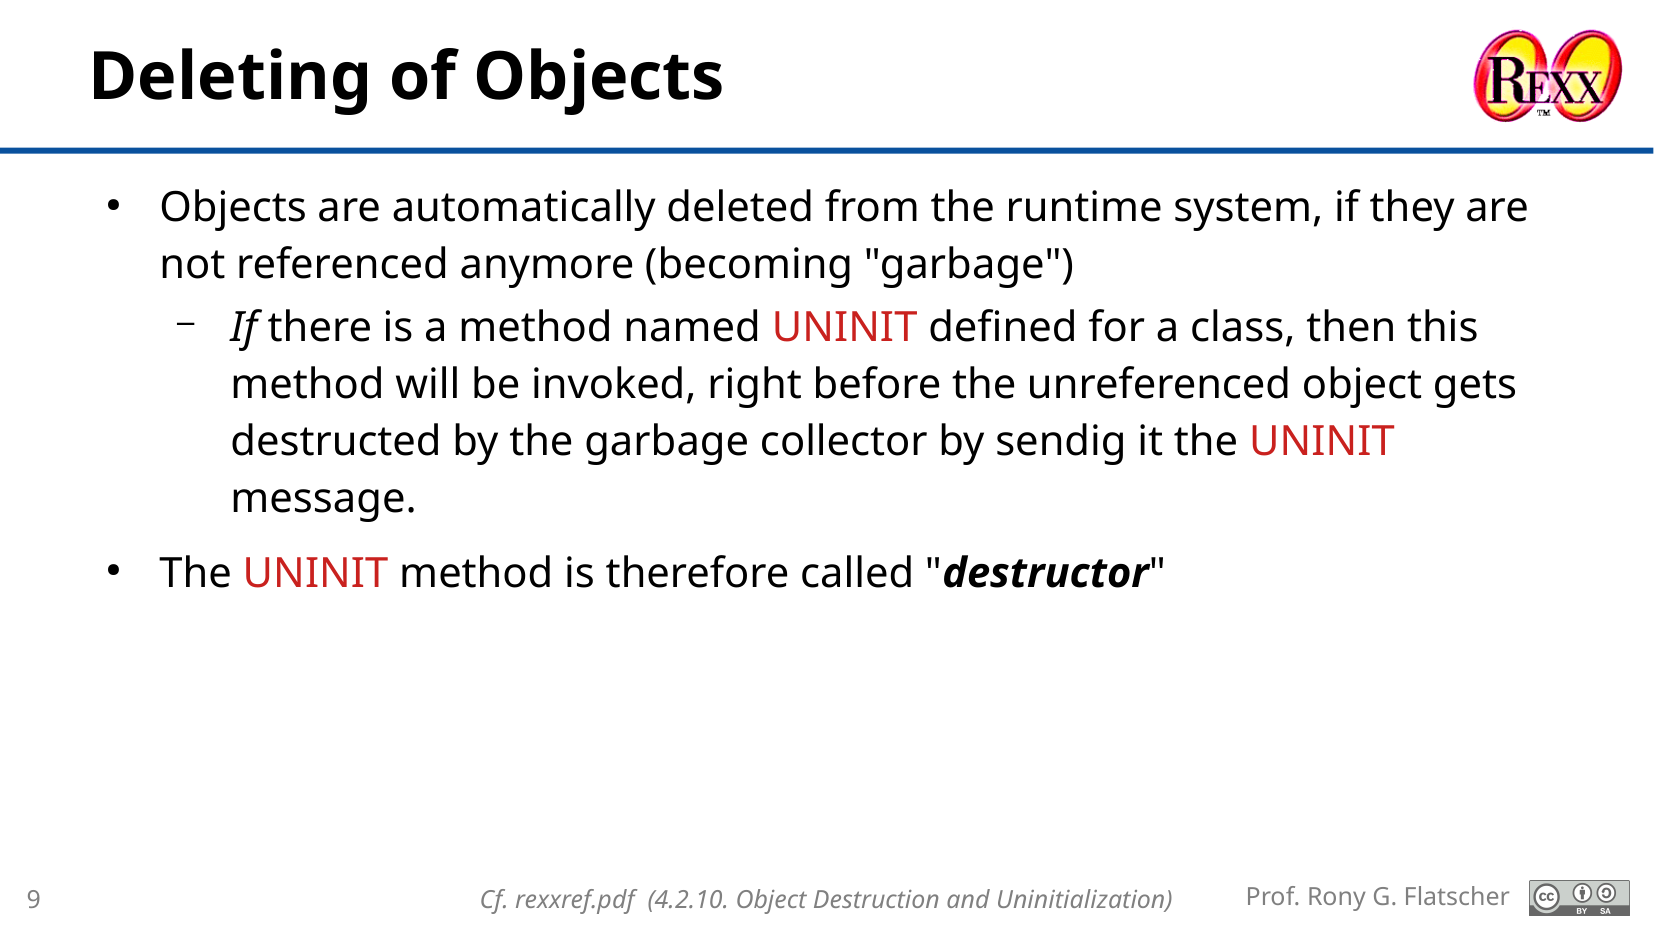

# Deleting of Objects
Objects are automatically deleted from the runtime system, if they are not referenced anymore (becoming "garbage")
If there is a method named UNINIT defined for a class, then this method will be invoked, right before the unreferenced object gets destructed by the garbage collector by sendig it the UNINIT message.
The UNINIT method is therefore called "destructor"
Cf. rexxref.pdf (4.2.10. Object Destruction and Uninitialization)